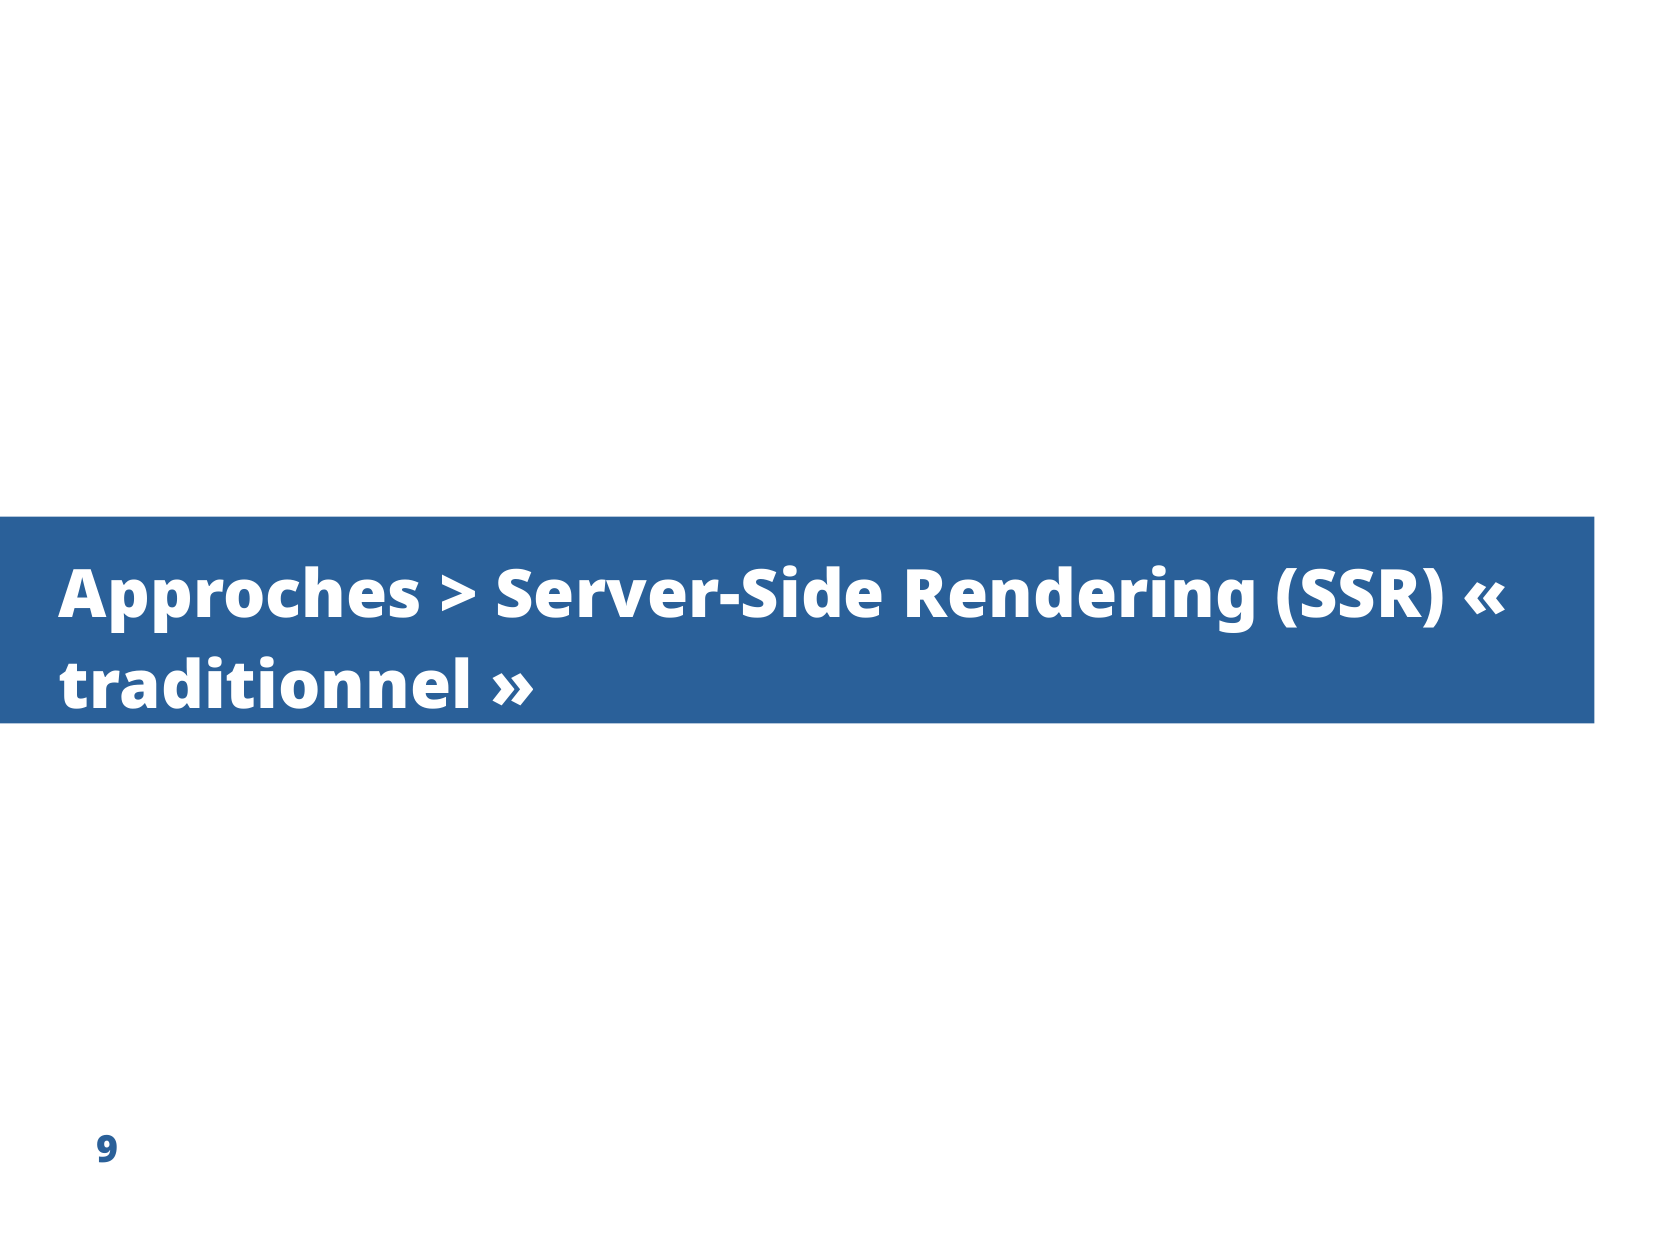

# Approches > Server-Side Rendering (SSR) « traditionnel »
9